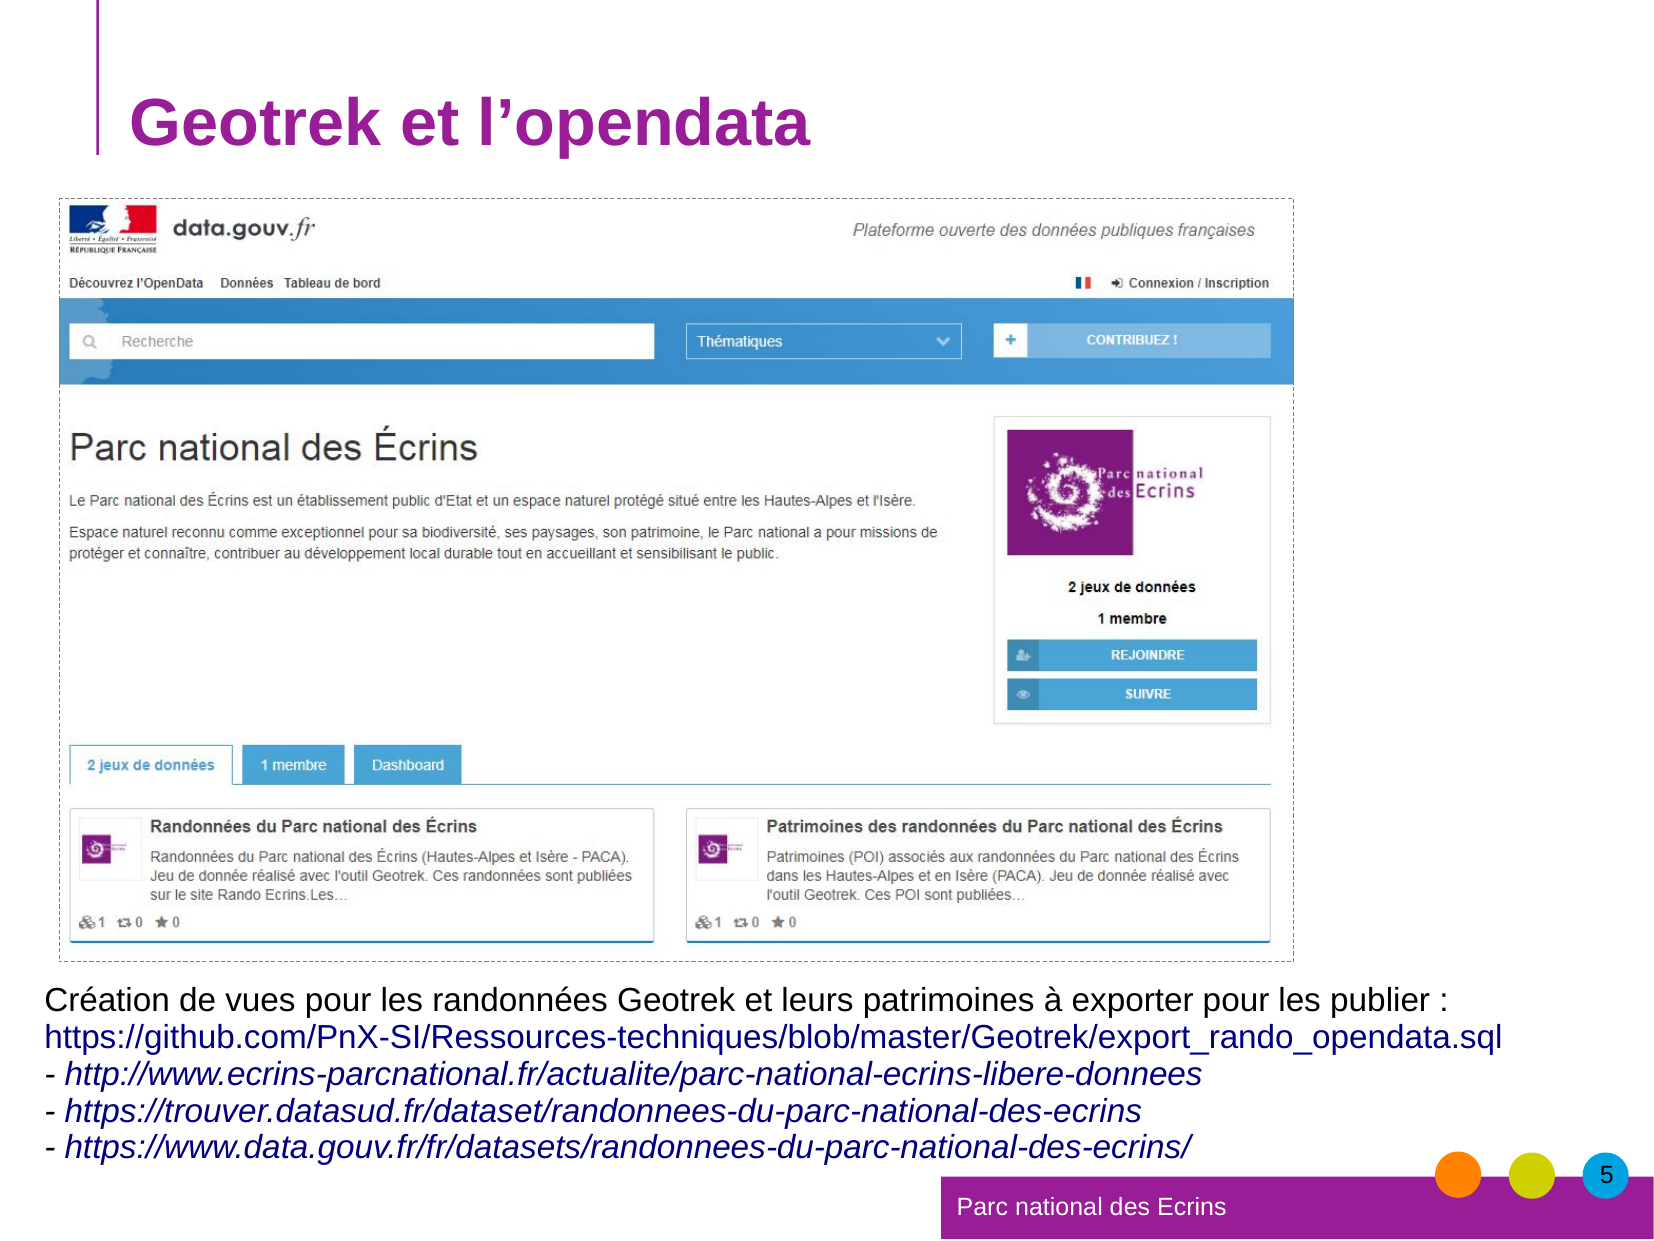

# Geotrek et l’opendata
Création de vues pour les randonnées Geotrek et leurs patrimoines à exporter pour les publier :
https://github.com/PnX-SI/Ressources-techniques/blob/master/Geotrek/export_rando_opendata.sql
- http://www.ecrins-parcnational.fr/actualite/parc-national-ecrins-libere-donnees
- https://trouver.datasud.fr/dataset/randonnees-du-parc-national-des-ecrins
- https://www.data.gouv.fr/fr/datasets/randonnees-du-parc-national-des-ecrins/